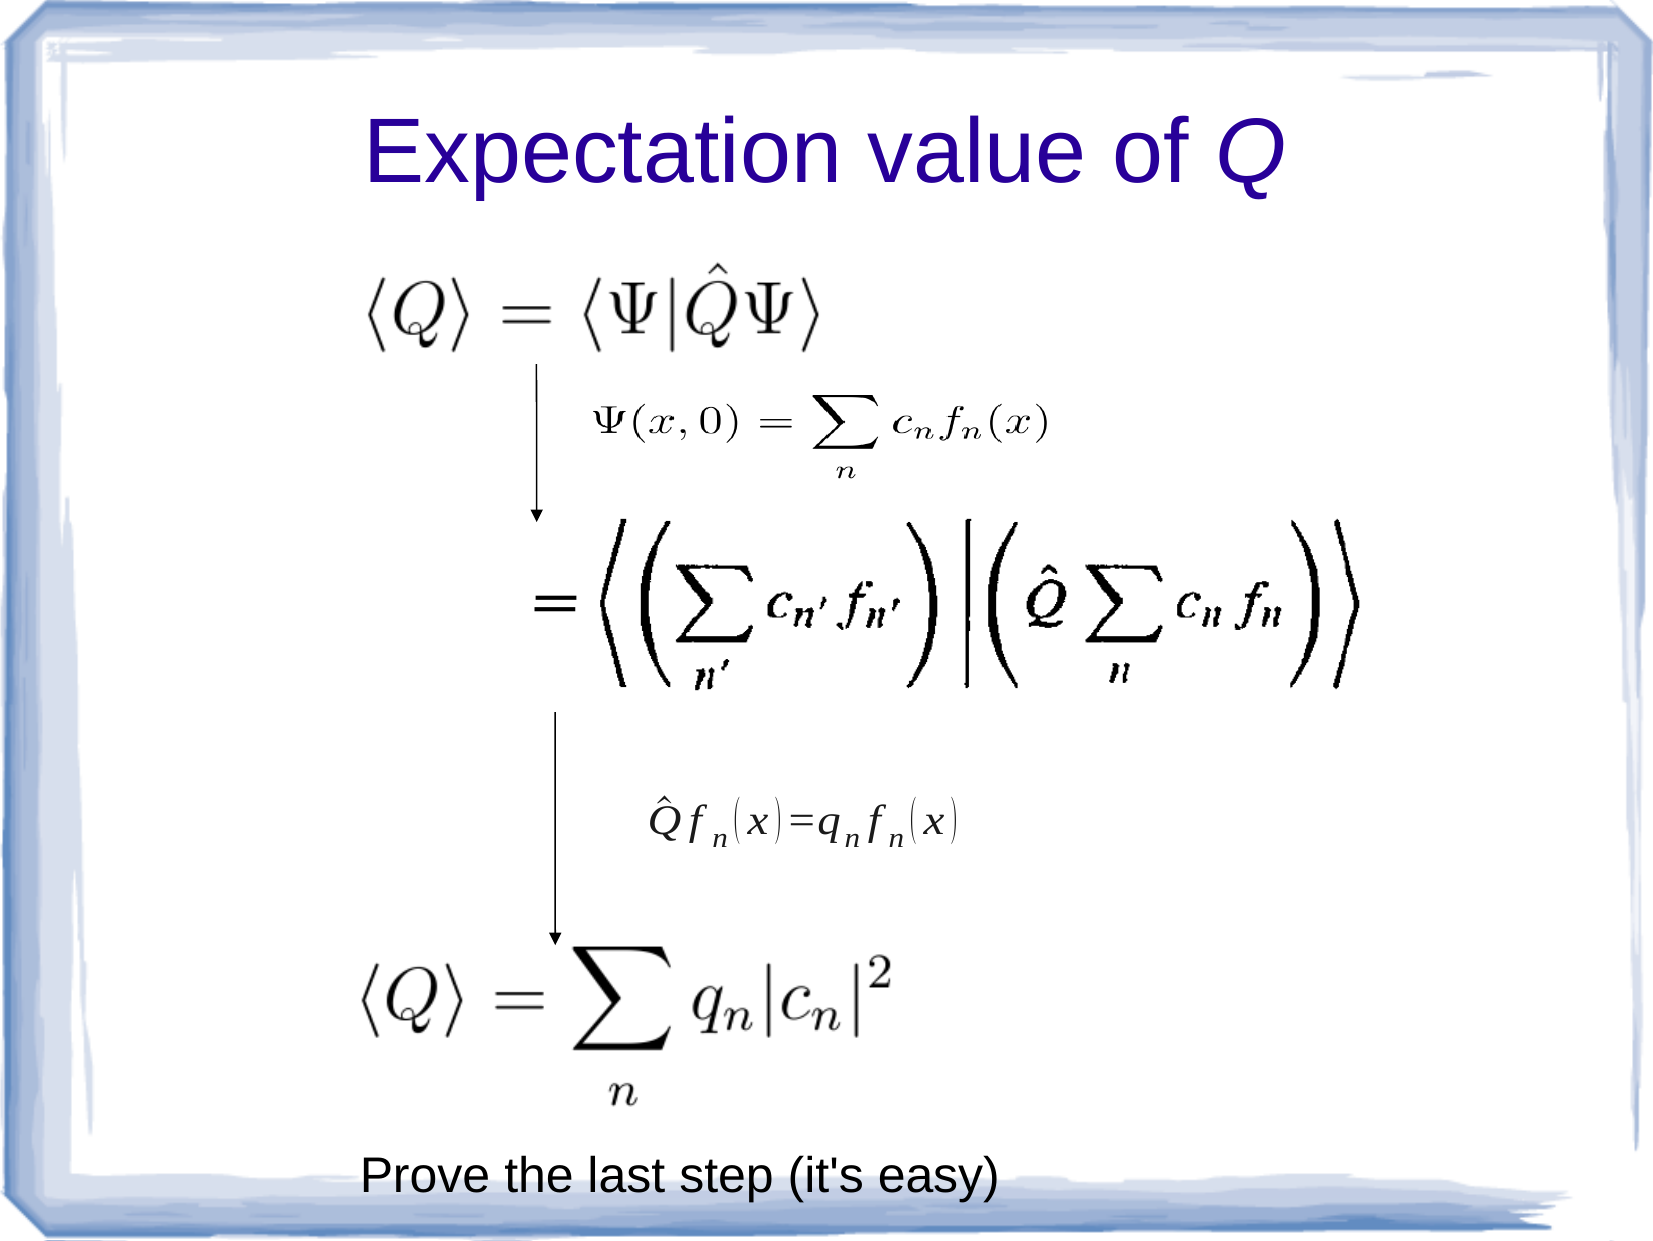

# Expectation value of Q
Prove the last step (it's easy)